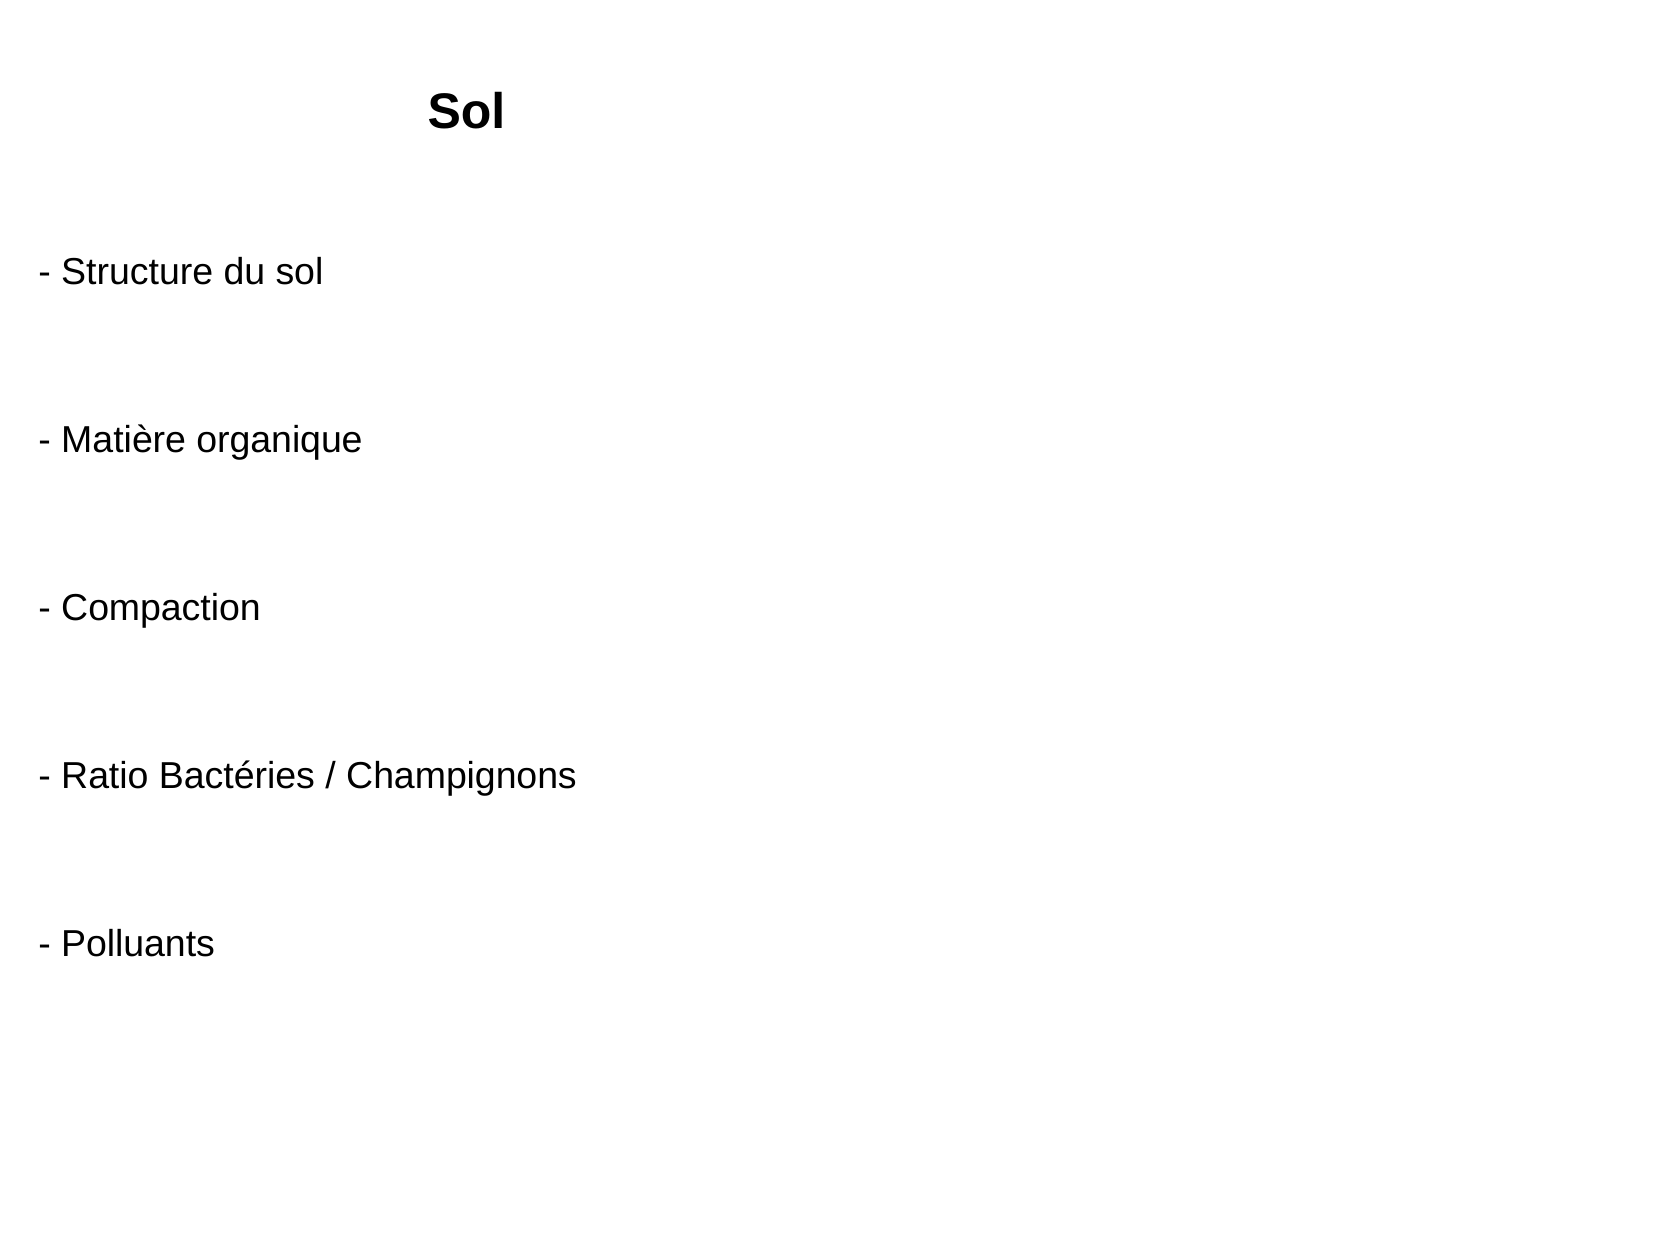

# Sol
- Structure du sol
- Matière organique
- Compaction
- Ratio Bactéries / Champignons
- Polluants